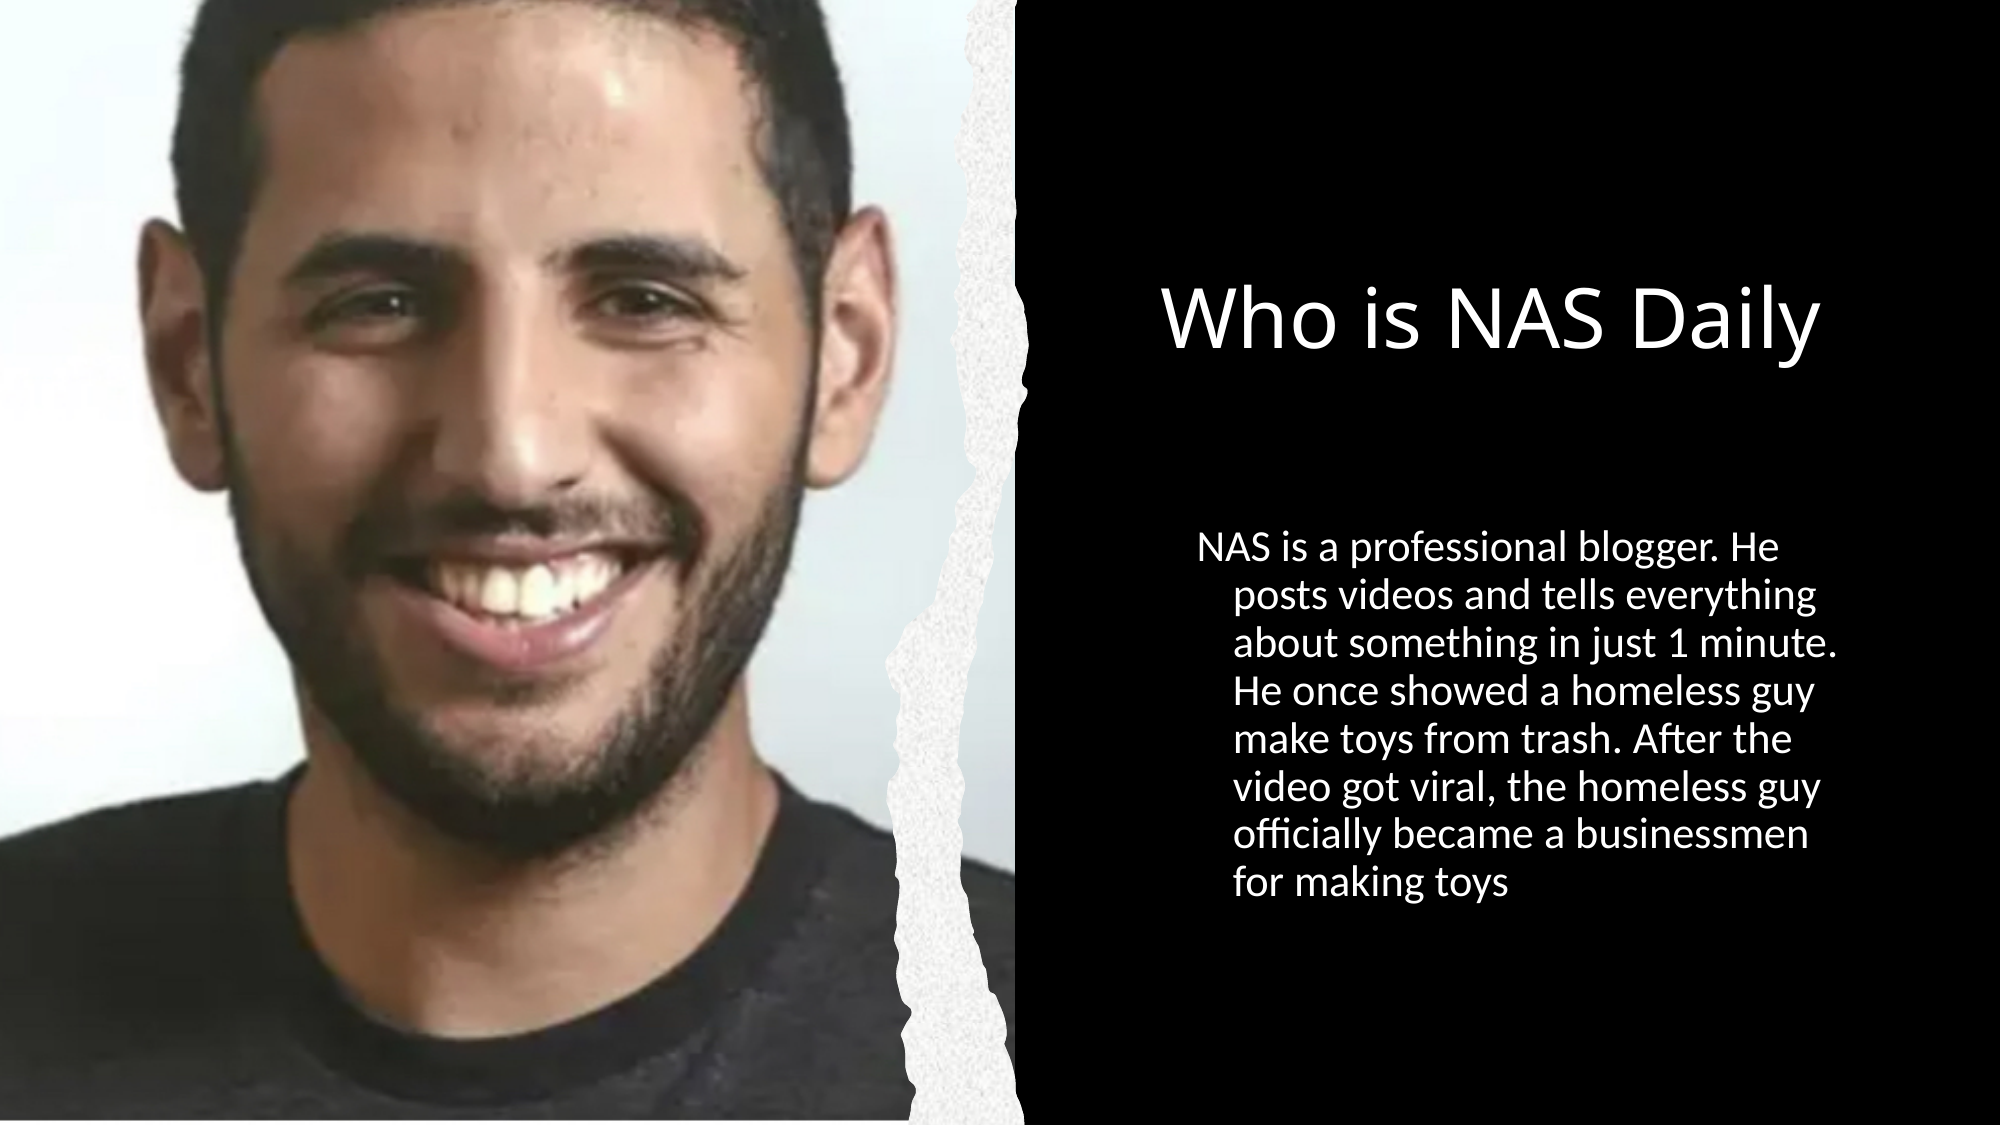

# Who is NAS Daily
NAS is a professional blogger. He posts videos and tells everything about something in just 1 minute. He once showed a homeless guy make toys from trash. After the video got viral, the homeless guy officially became a businessmen for making toys